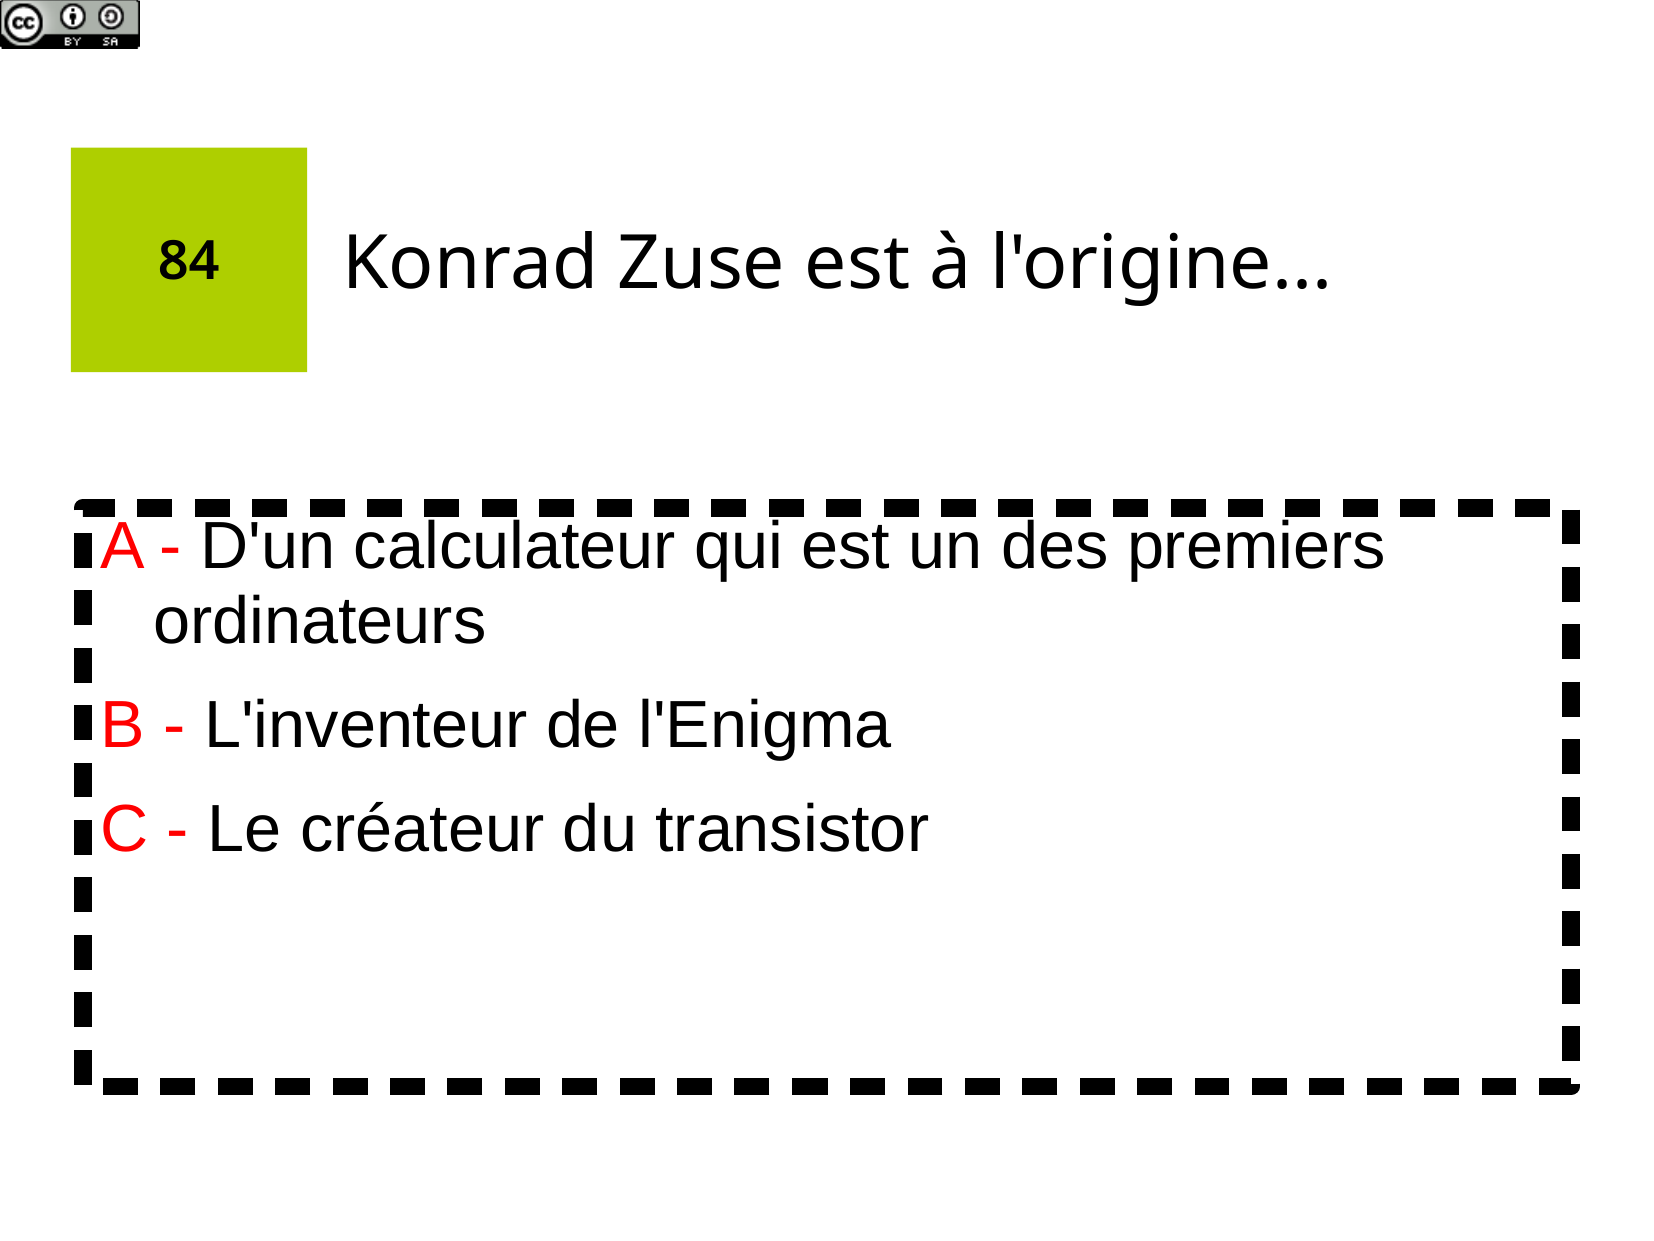

# Konrad Zuse est à l'origine...
84
D'un calculateur qui est un des premiers ordinateurs
L'inventeur de l'Enigma
Le créateur du transistor